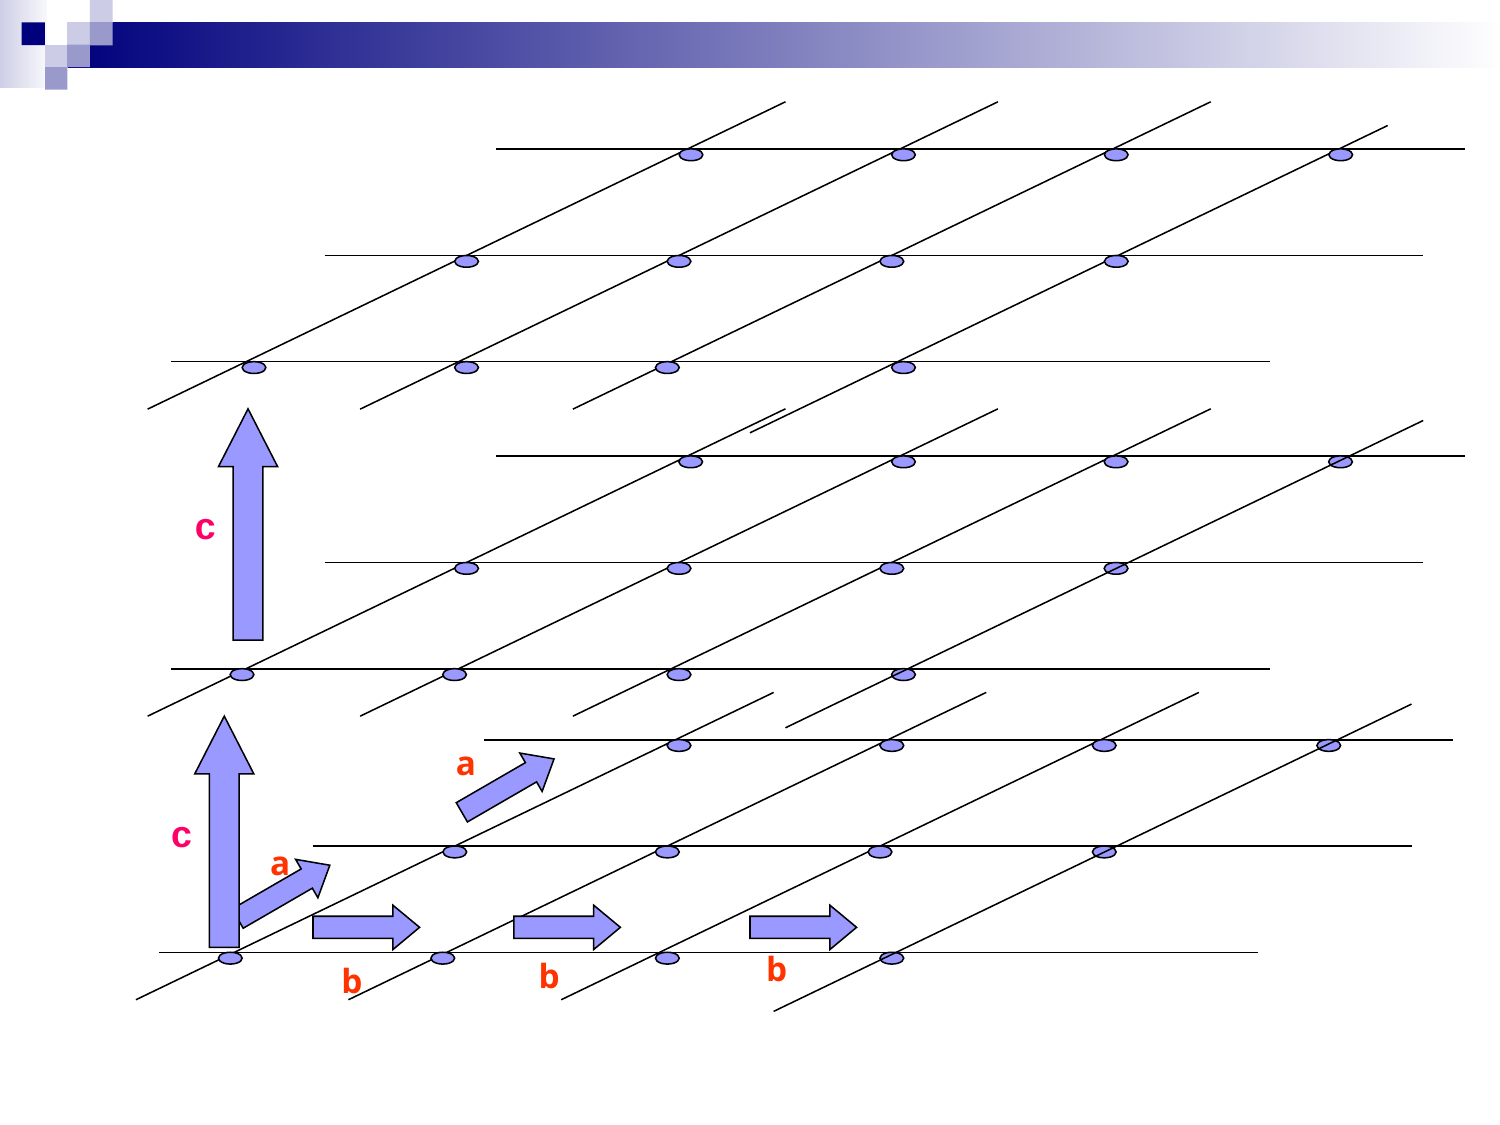

c
a
c
a
b
b
b